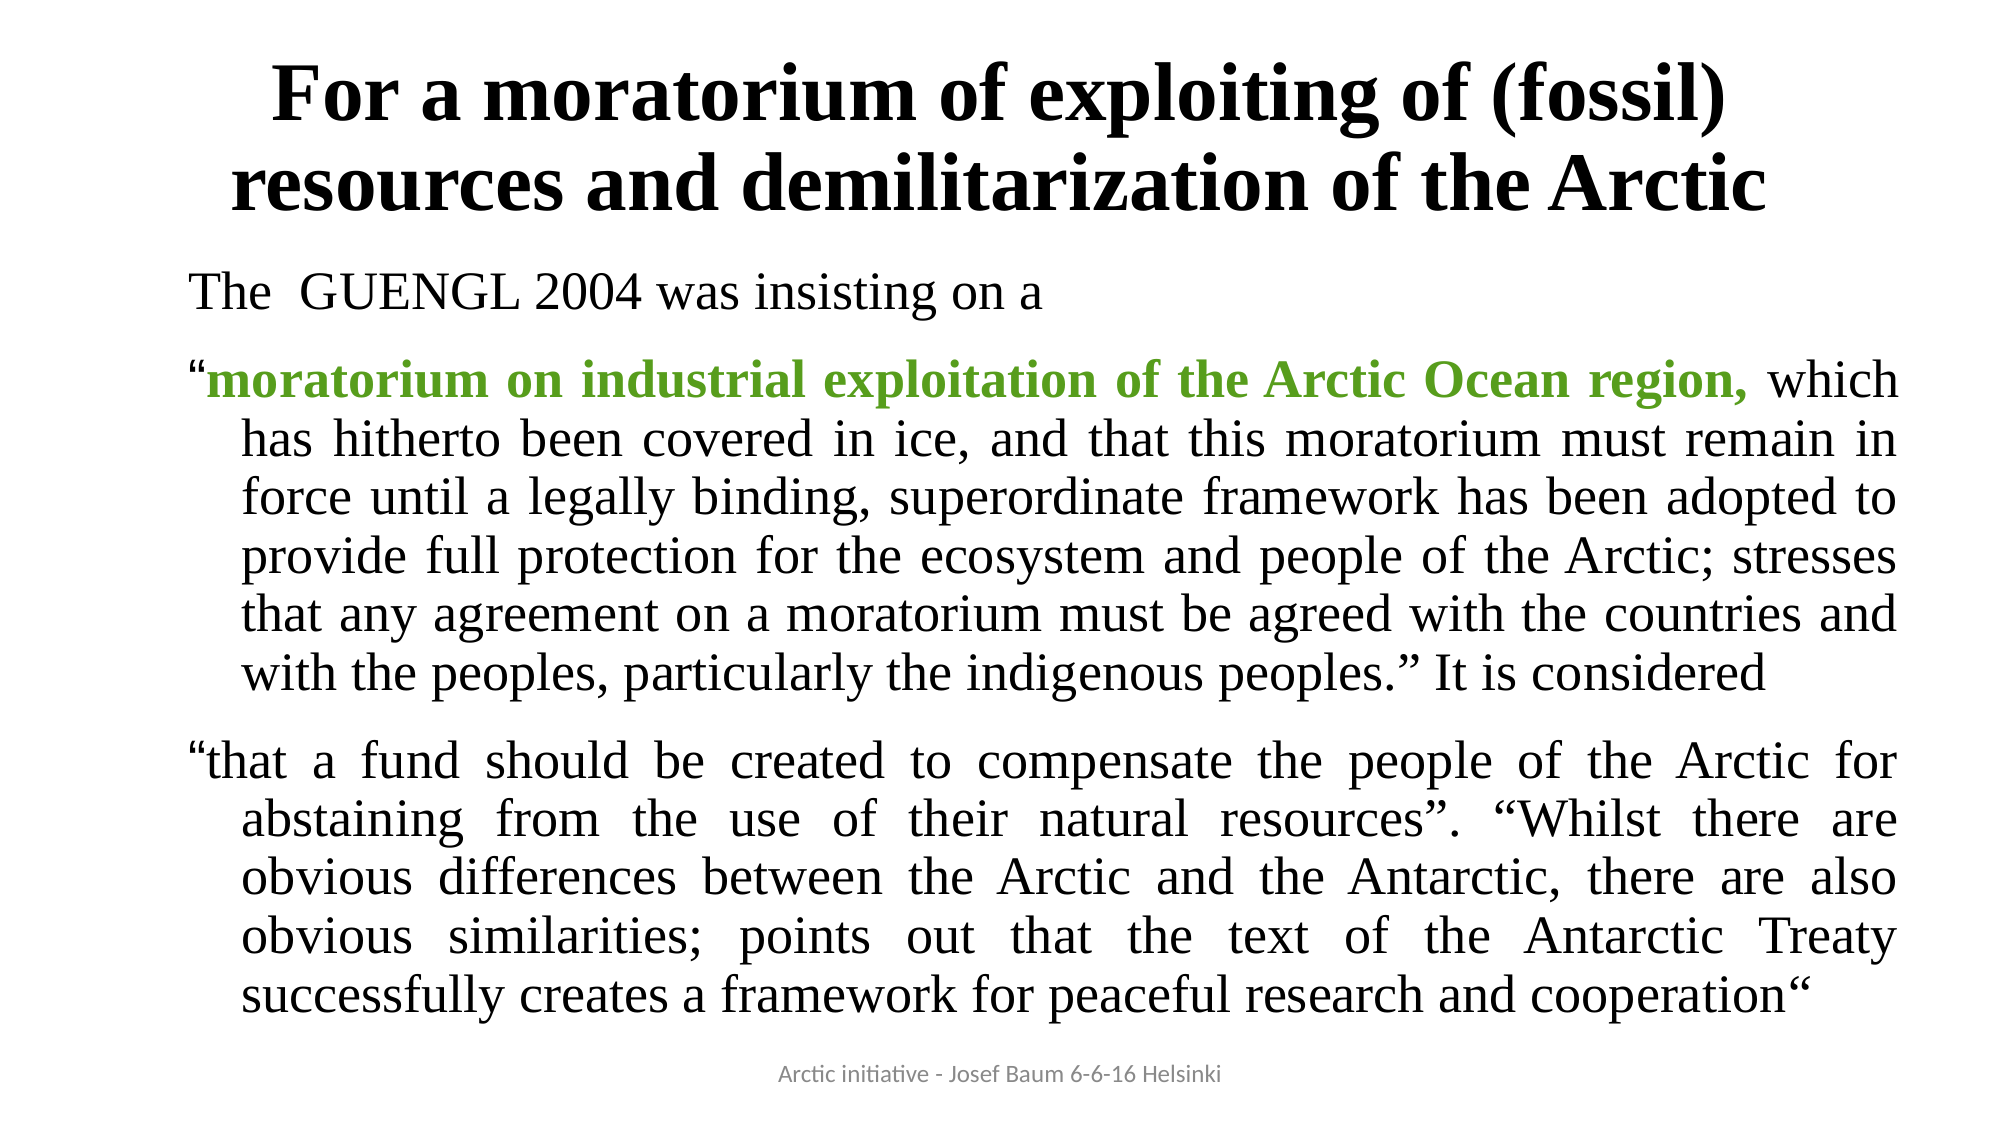

# For a moratorium of exploiting of (fossil) resources and demilitarization of the Arctic
The GUENGL 2004 was insisting on a
“moratorium on industrial exploitation of the Arctic Ocean region, which has hitherto been covered in ice, and that this moratorium must remain in force until a legally binding, superordinate framework has been adopted to provide full protection for the ecosystem and people of the Arctic; stresses that any agreement on a moratorium must be agreed with the countries and with the peoples, particularly the indigenous peoples.” It is considered
“that a fund should be created to compensate the people of the Arctic for abstaining from the use of their natural resources”. “Whilst there are obvious differences between the Arctic and the Antarctic, there are also obvious similarities; points out that the text of the Antarctic Treaty successfully creates a framework for peaceful research and cooperation“
Arctic initiative - Josef Baum 6-6-16 Helsinki